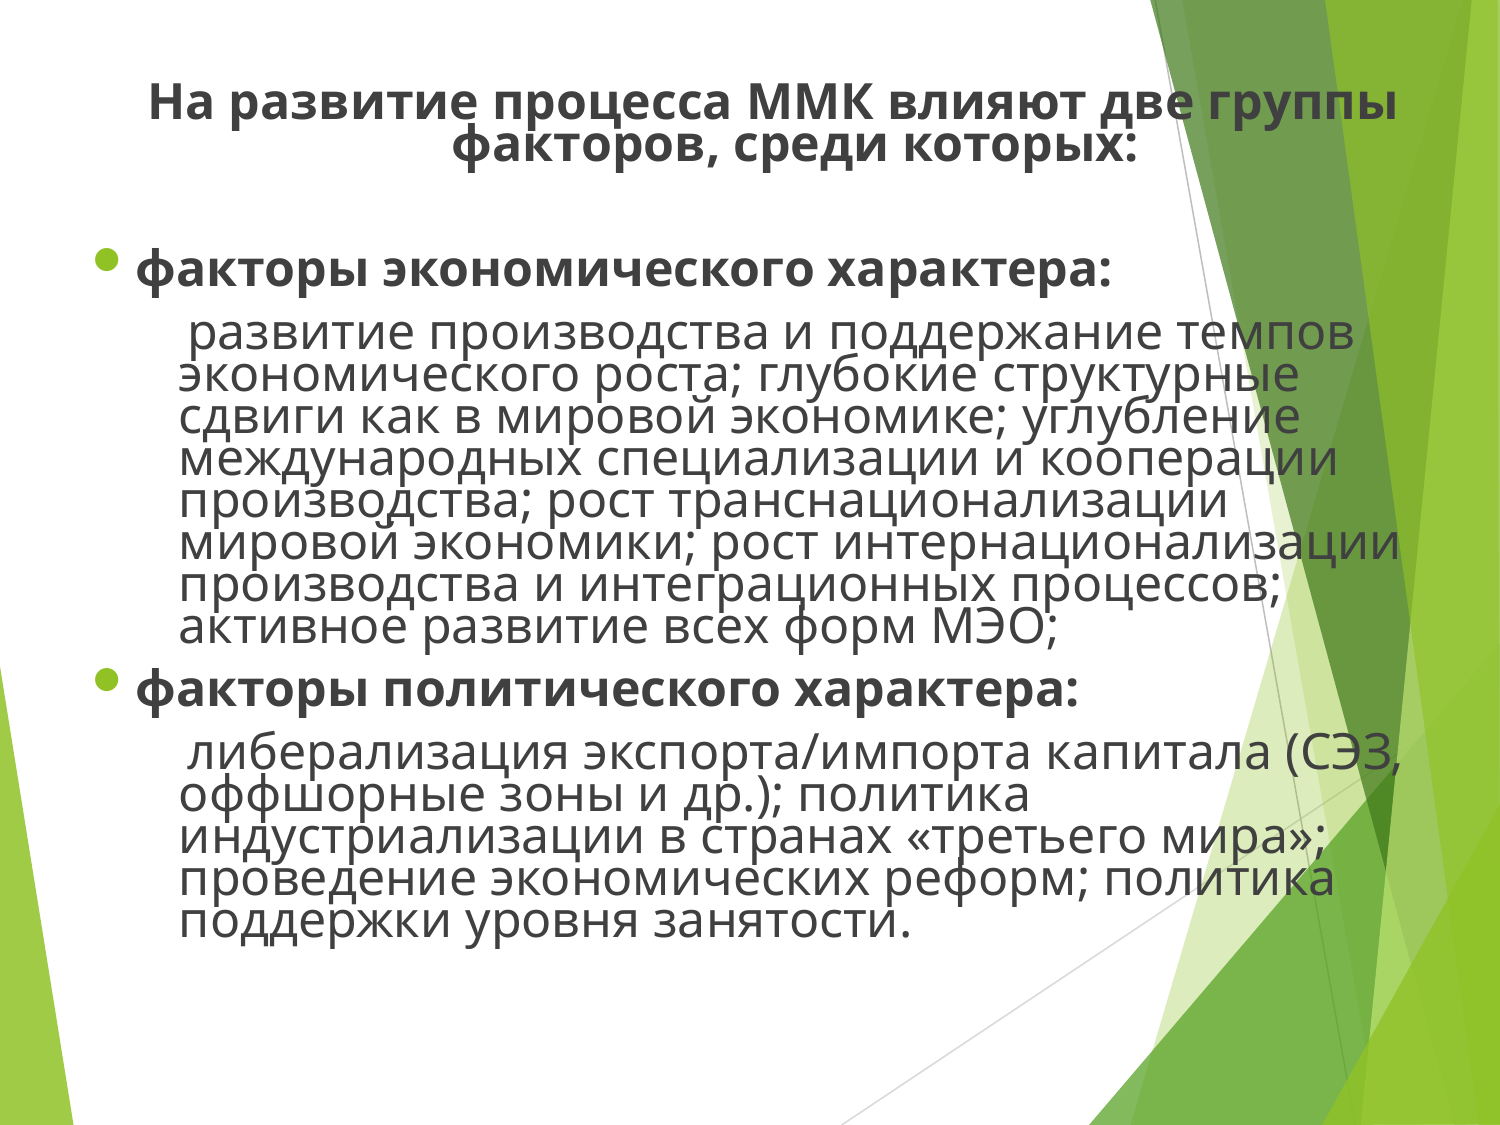

# На развитие процесса ММК влияют две группы факторов, среди которых:
факторы экономического характера:
 развитие производства и поддержание темпов экономического роста; глубокие структурные сдвиги как в мировой экономике; углубление международных специализации и кооперации производства; рост транснационализации мировой экономики; рост интернационализации производства и интеграционных процессов; активное развитие всех форм МЭО;
факторы политического характера:
 либерализация экспорта/импорта капитала (СЭЗ, оффшорные зоны и др.); политика индустриализации в странах «третьего мира»; проведение экономических реформ; политика поддержки уровня занятости.